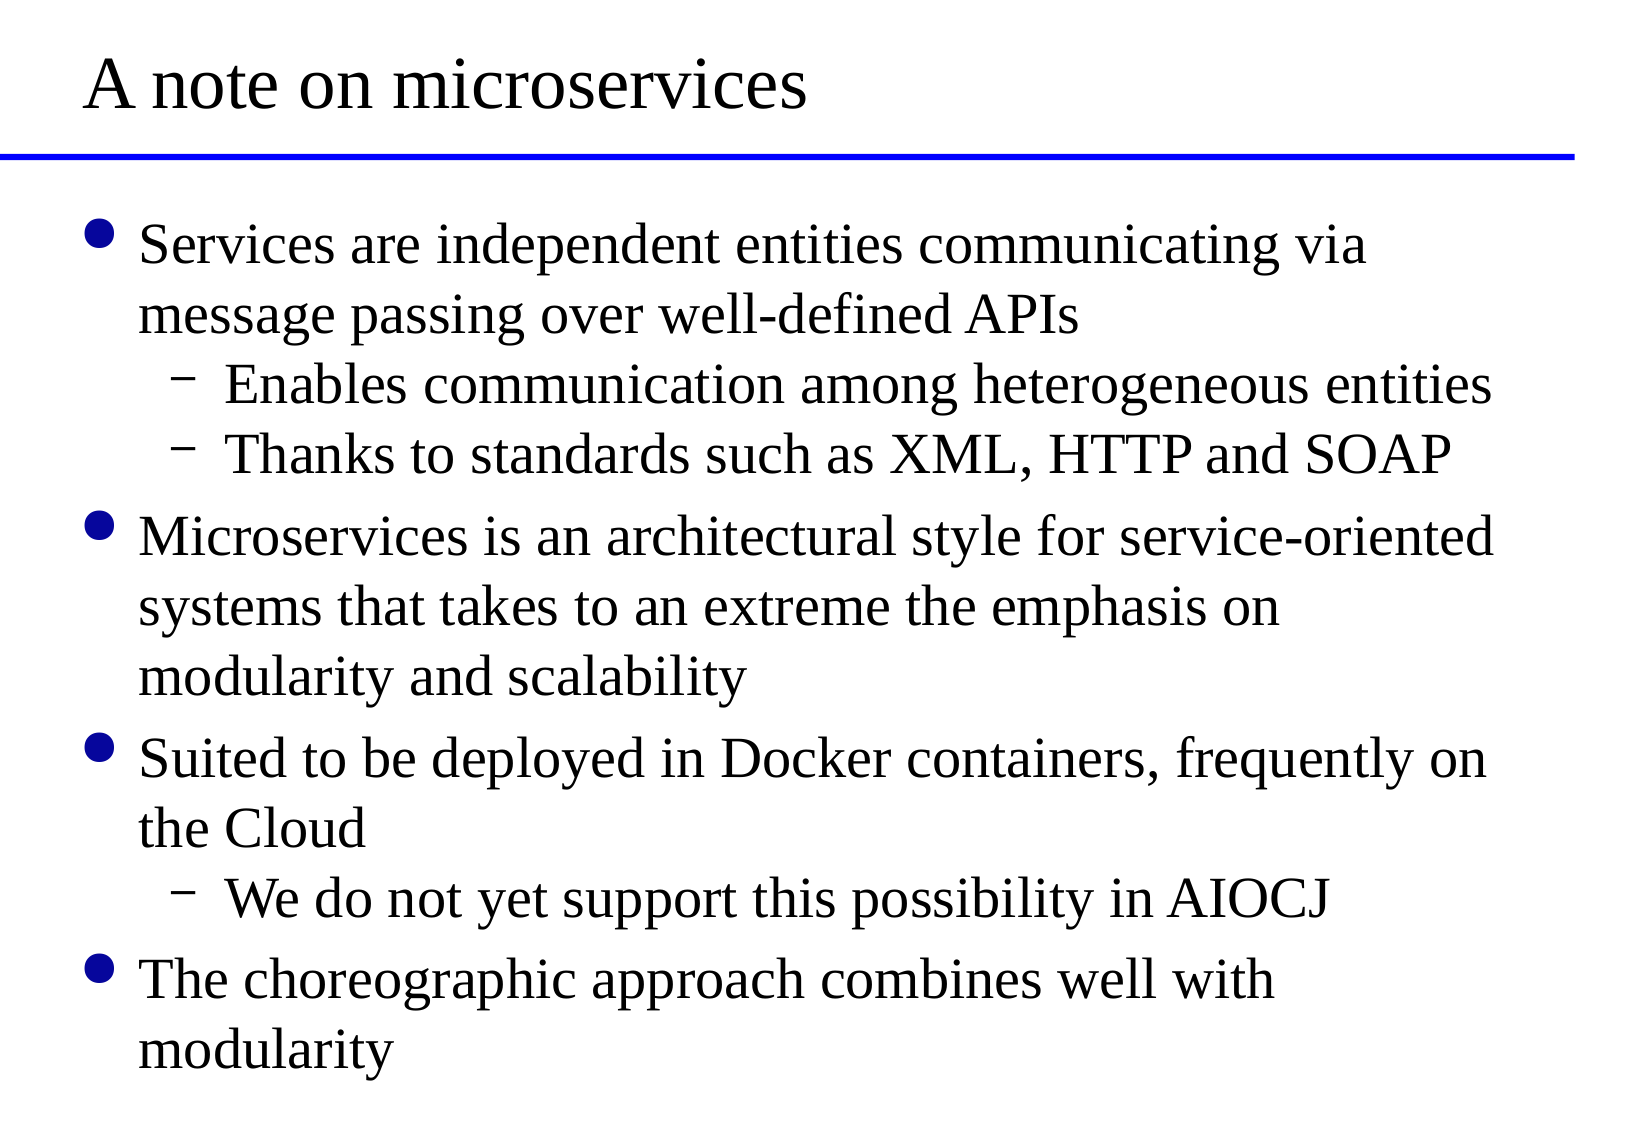

# A note on microservices
Services are independent entities communicating via message passing over well-defined APIs
Enables communication among heterogeneous entities
Thanks to standards such as XML, HTTP and SOAP
Microservices is an architectural style for service-oriented systems that takes to an extreme the emphasis on modularity and scalability
Suited to be deployed in Docker containers, frequently on the Cloud
We do not yet support this possibility in AIOCJ
The choreographic approach combines well with modularity